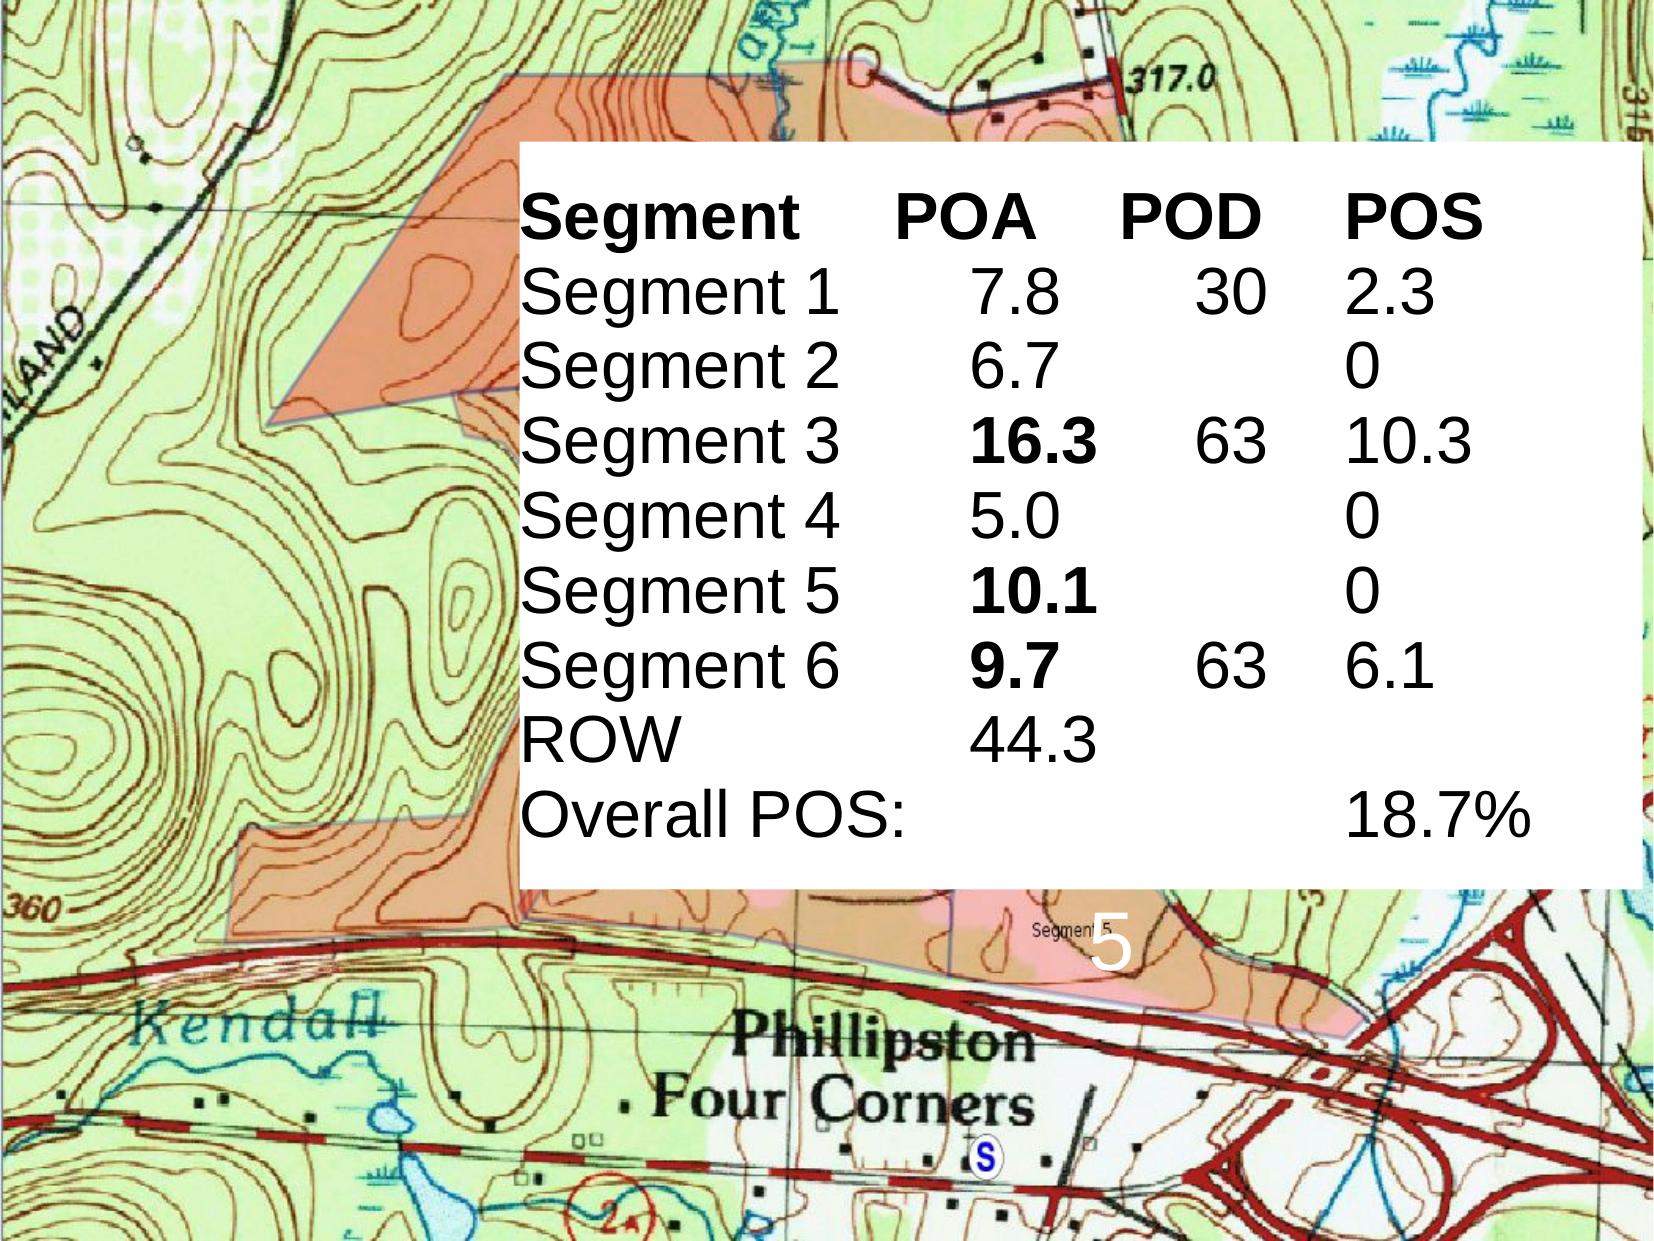

Segment		POA		POD		POS
Segment 1		7.8		30		2.3
Segment 2		6.7				0
Segment 3		16.3		63		10.3
Segment 4		5.0				0
Segment 5		10.1				0
Segment 6		9.7		63		6.1
ROW				44.3
Overall POS: 						18.7%
4
6
3
2
IPP
1
5